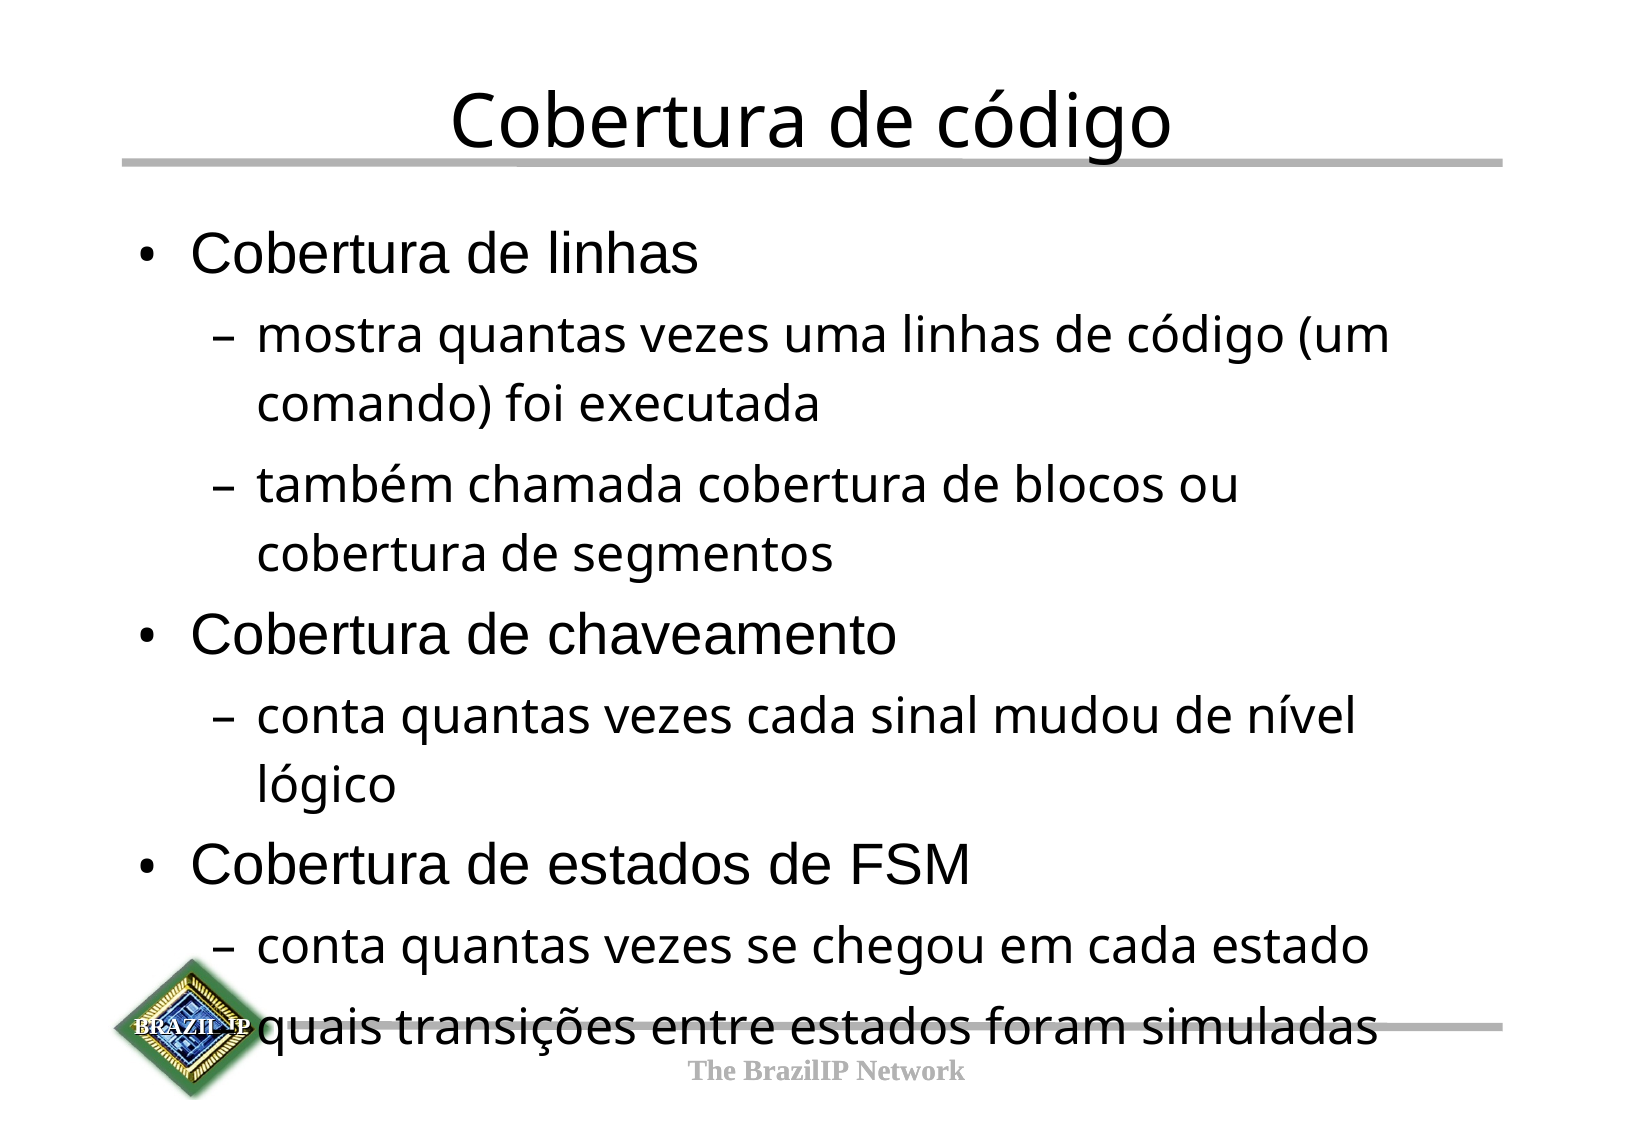

# Cobertura de código
Cobertura de linhas
mostra quantas vezes uma linhas de código (um comando) foi executada
também chamada cobertura de blocos ou cobertura de segmentos
Cobertura de chaveamento
conta quantas vezes cada sinal mudou de nível lógico
Cobertura de estados de FSM
conta quantas vezes se chegou em cada estado
quais transições entre estados foram simuladas